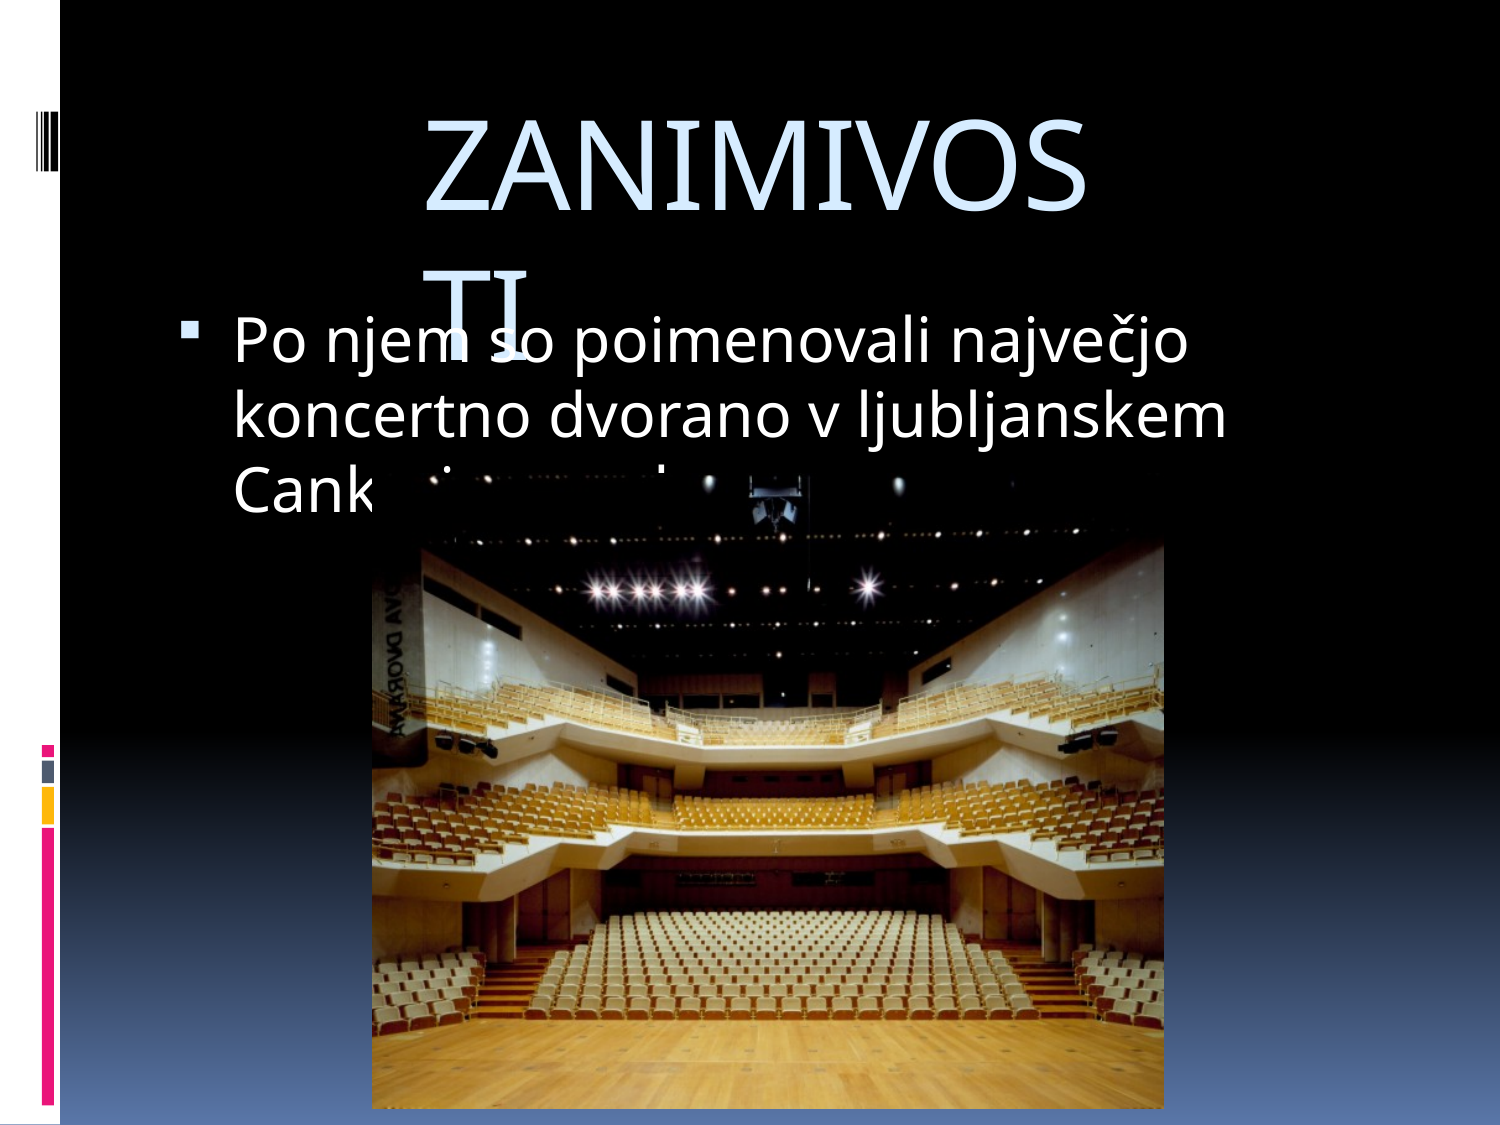

# ZANIMIVOSTI
Po njem so poimenovali največjo koncertno dvorano v ljubljanskem Cankarjevem domu.